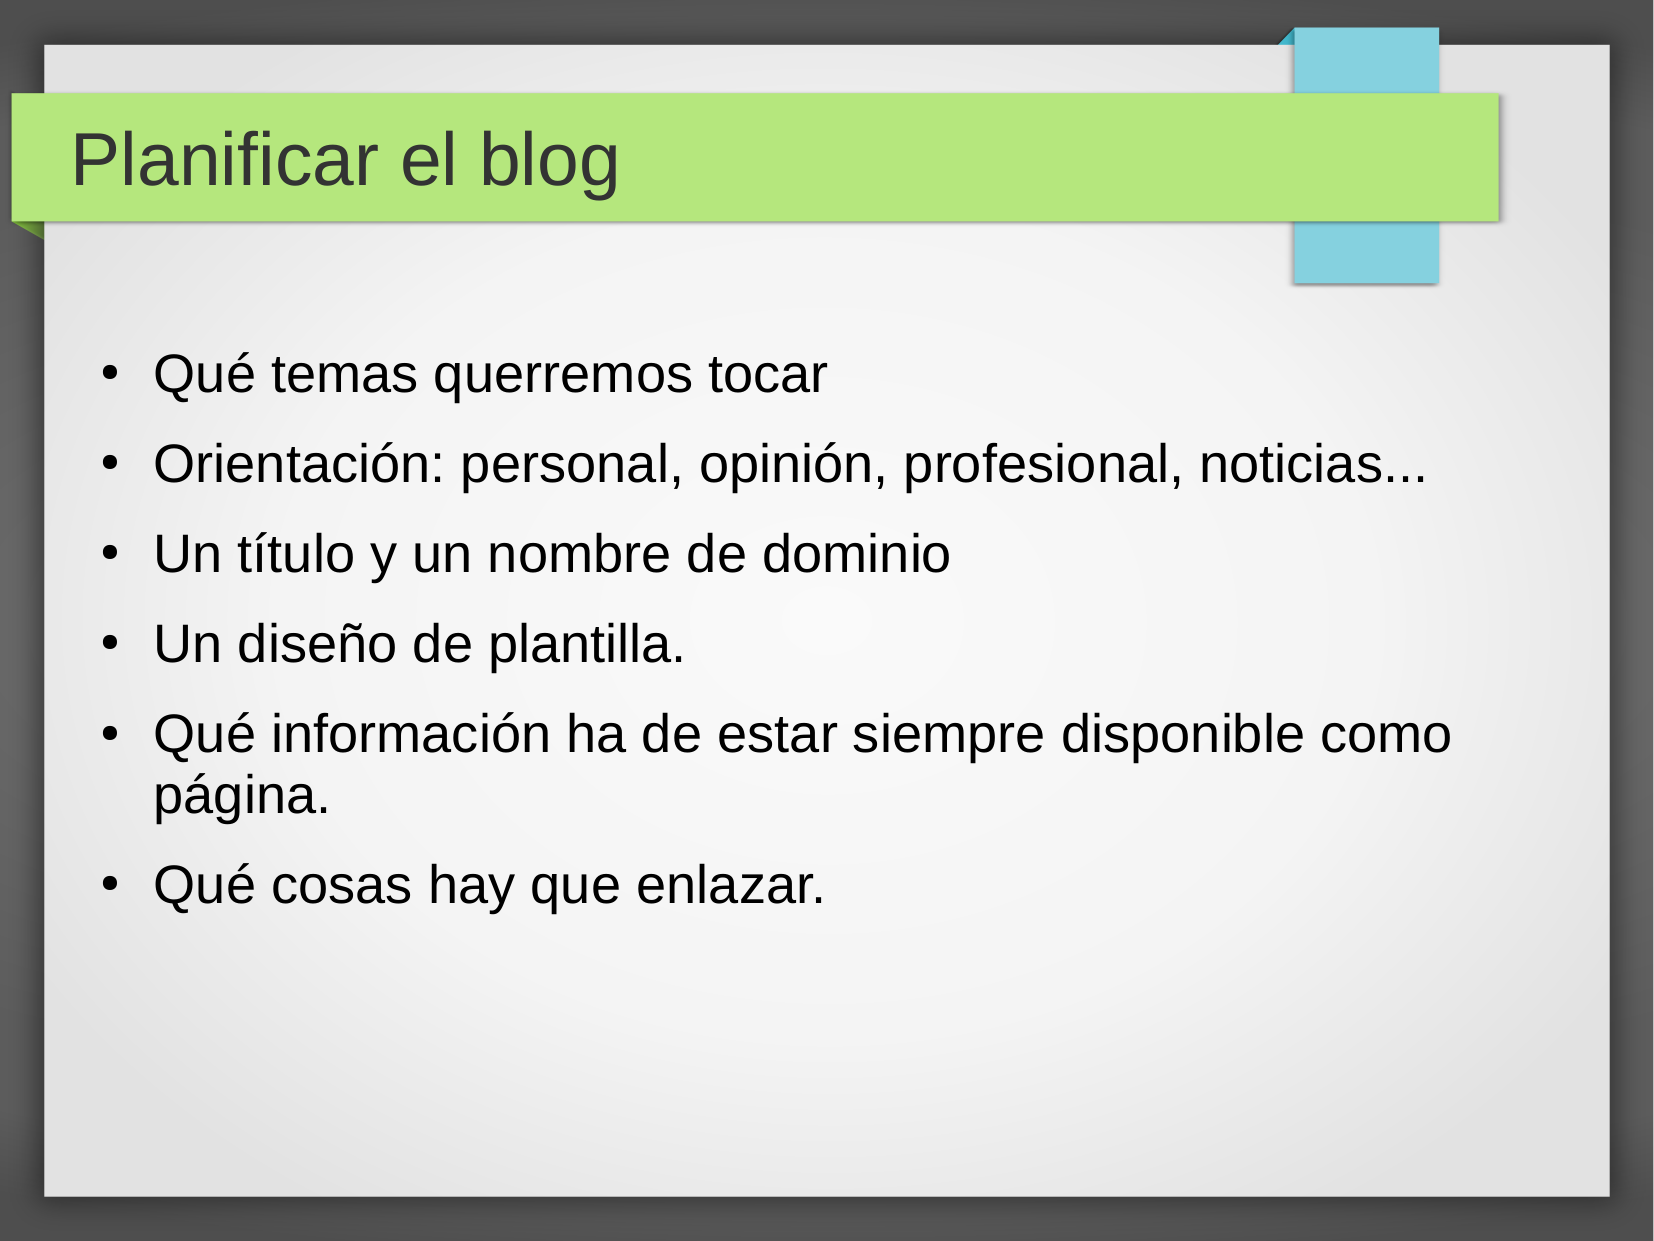

# Planificar el blog
Qué temas querremos tocar
Orientación: personal, opinión, profesional, noticias...
Un título y un nombre de dominio
Un diseño de plantilla.
Qué información ha de estar siempre disponible como página.
Qué cosas hay que enlazar.